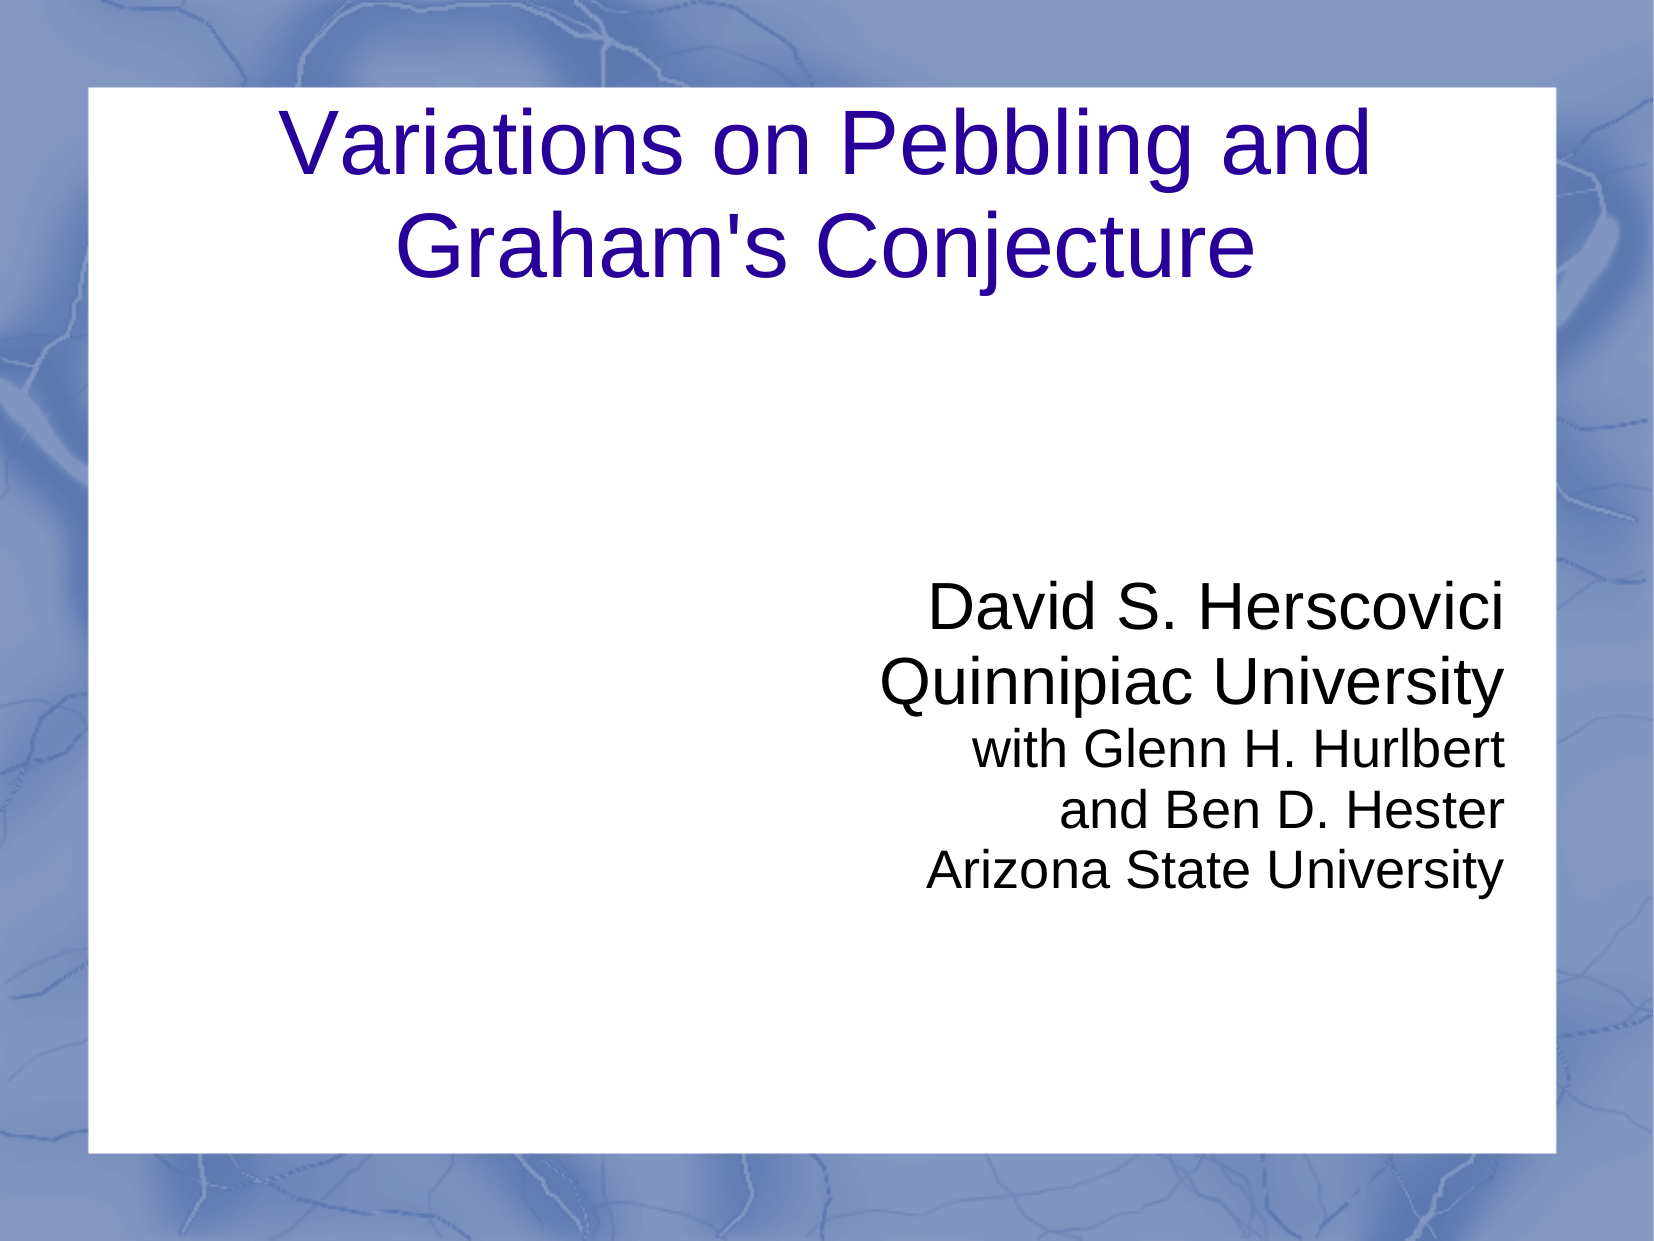

# Variations on Pebbling and Graham's Conjecture
David S. Herscovici
Quinnipiac University
with Glenn H. Hurlbert
and Ben D. Hester
Arizona State University